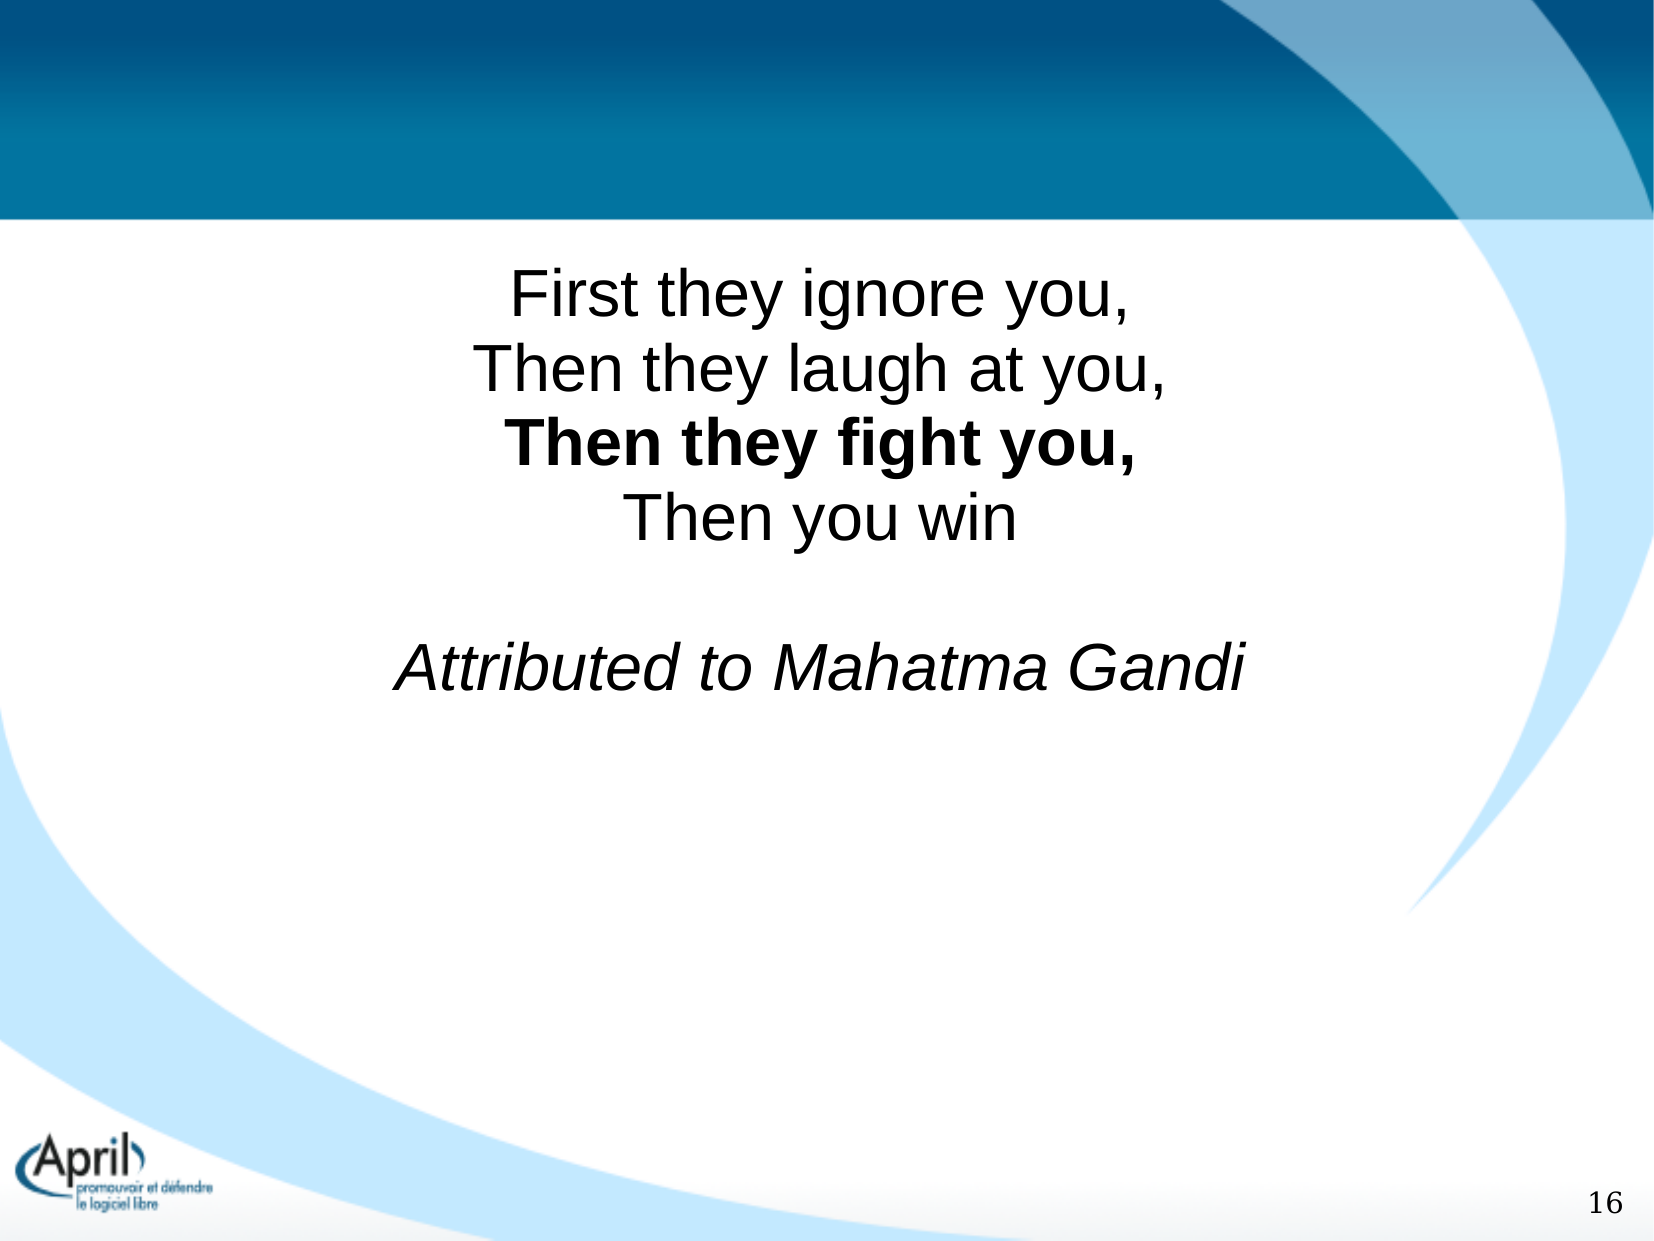

# First they ignore you,
Then they laugh at you,
Then they fight you,
Then you win
Attributed to Mahatma Gandi
16